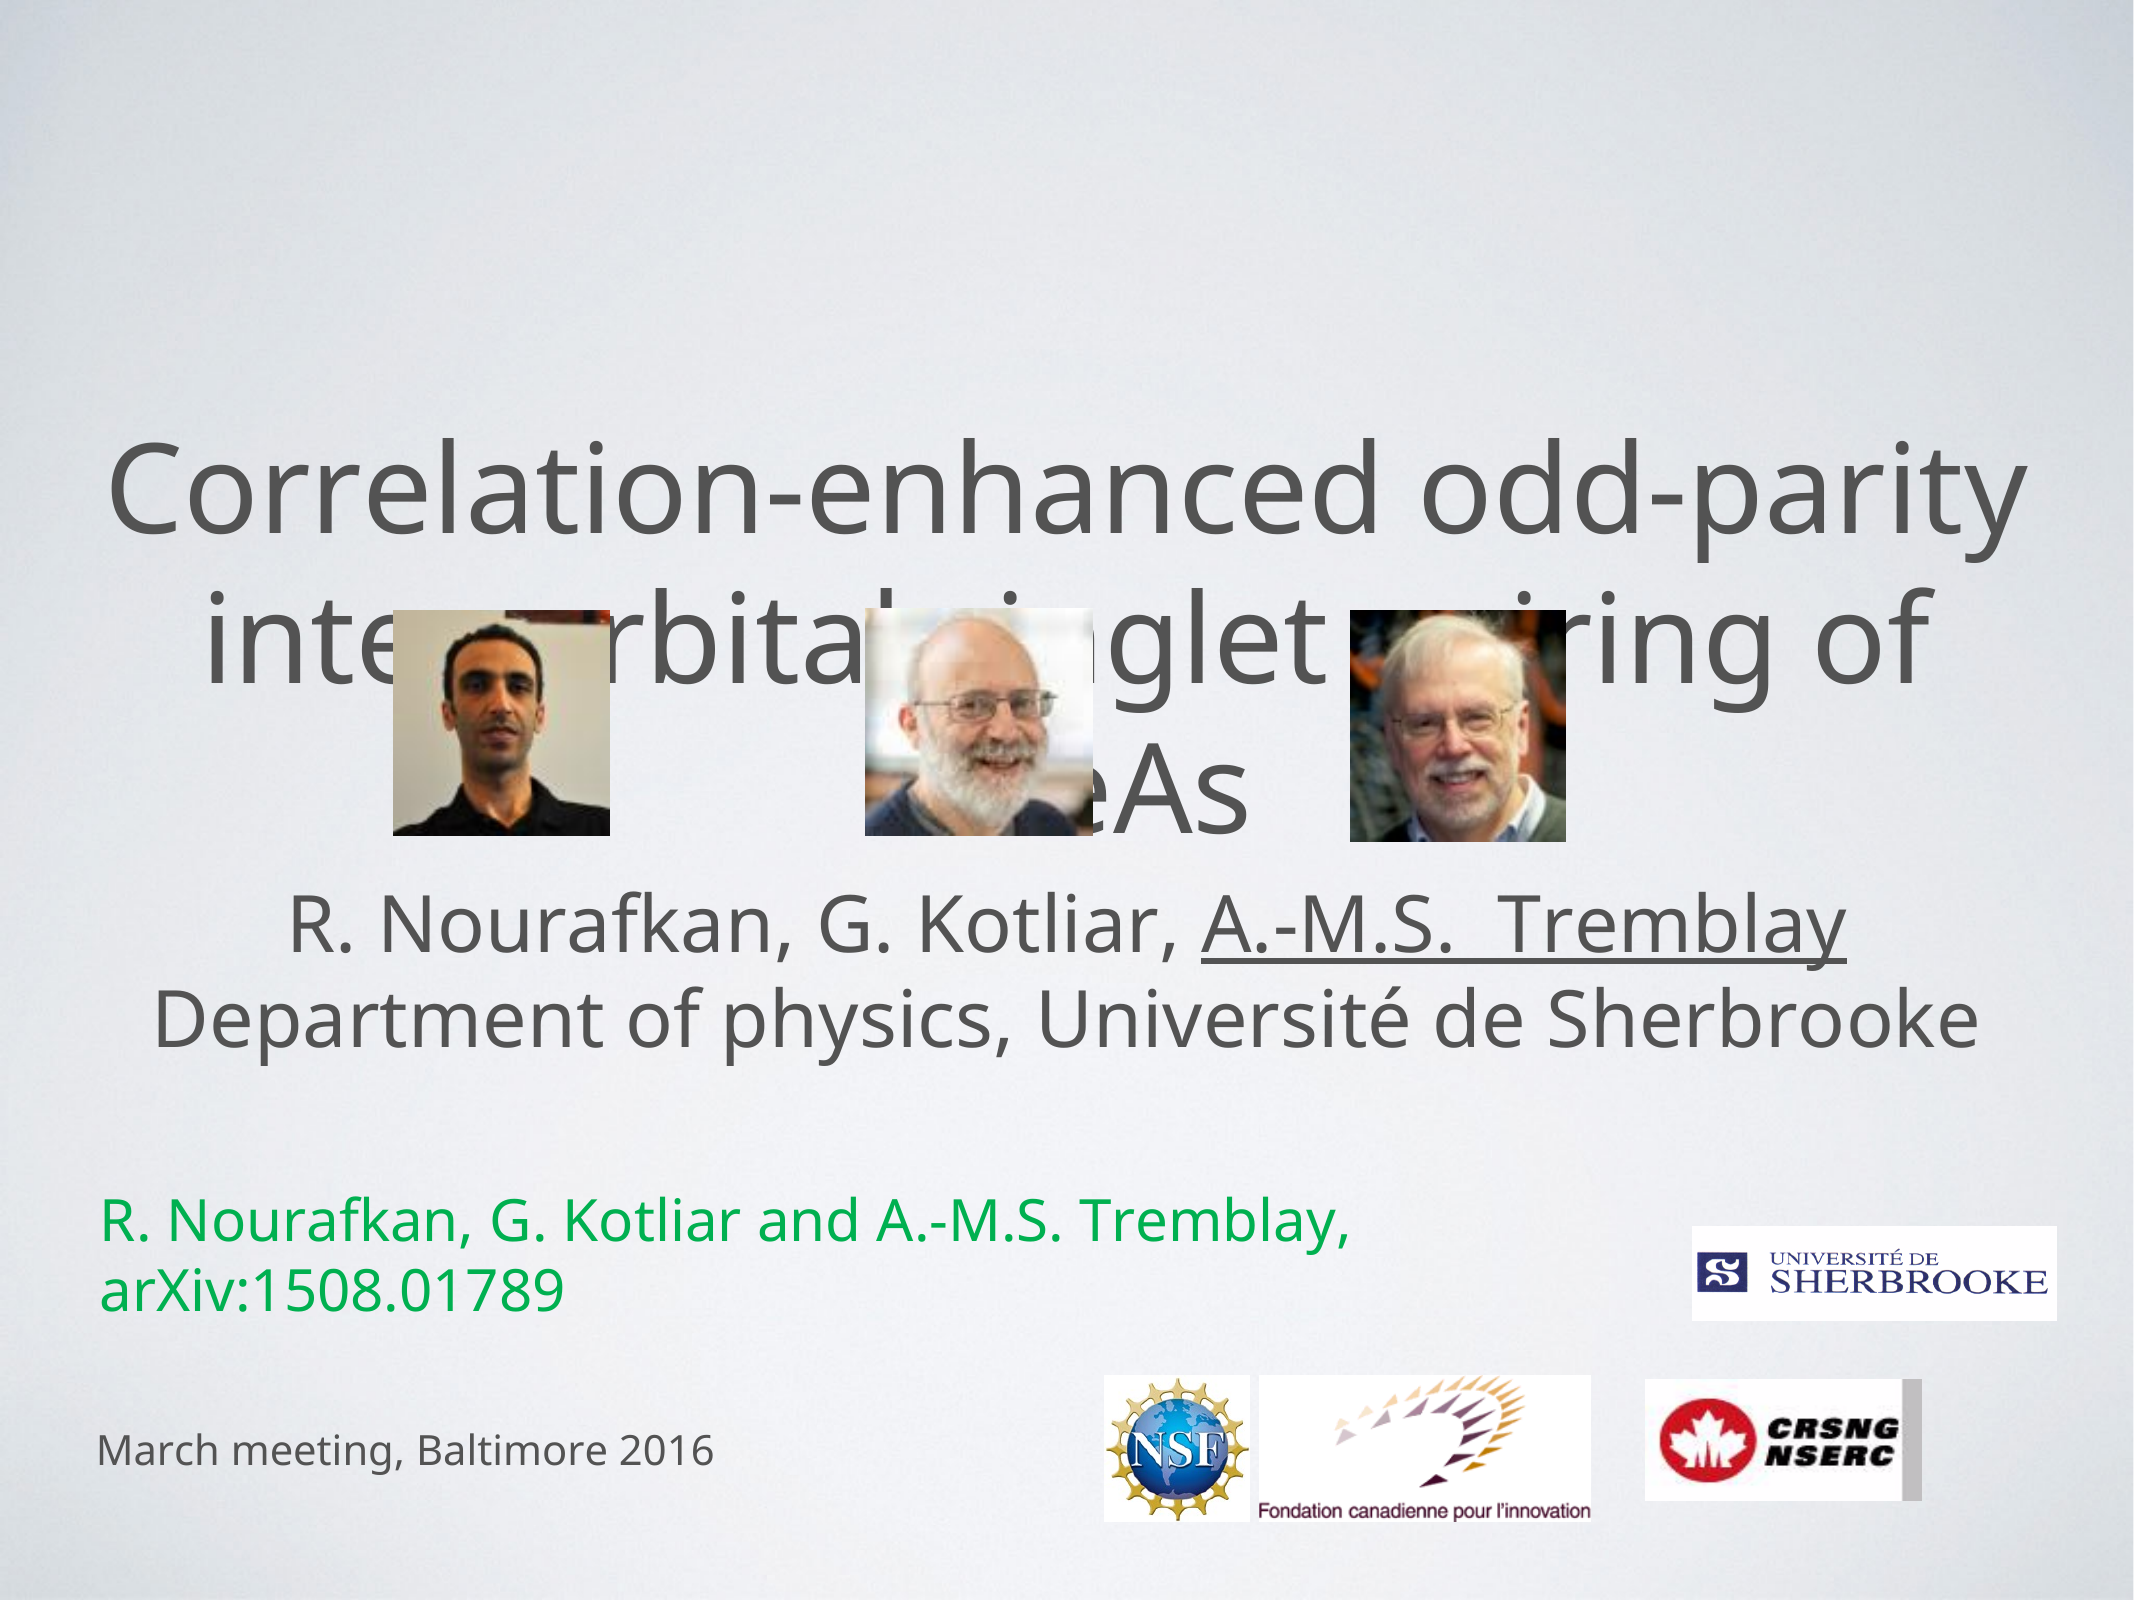

# Correlation-enhanced odd-parity inter-orbital singlet pairing of LiFeAs
R. Nourafkan, G. Kotliar, A.-M.S. Tremblay
Department of physics, Université de Sherbrooke
R. Nourafkan, G. Kotliar and A.-M.S. Tremblay, arXiv:1508.01789
March meeting, Baltimore 2016